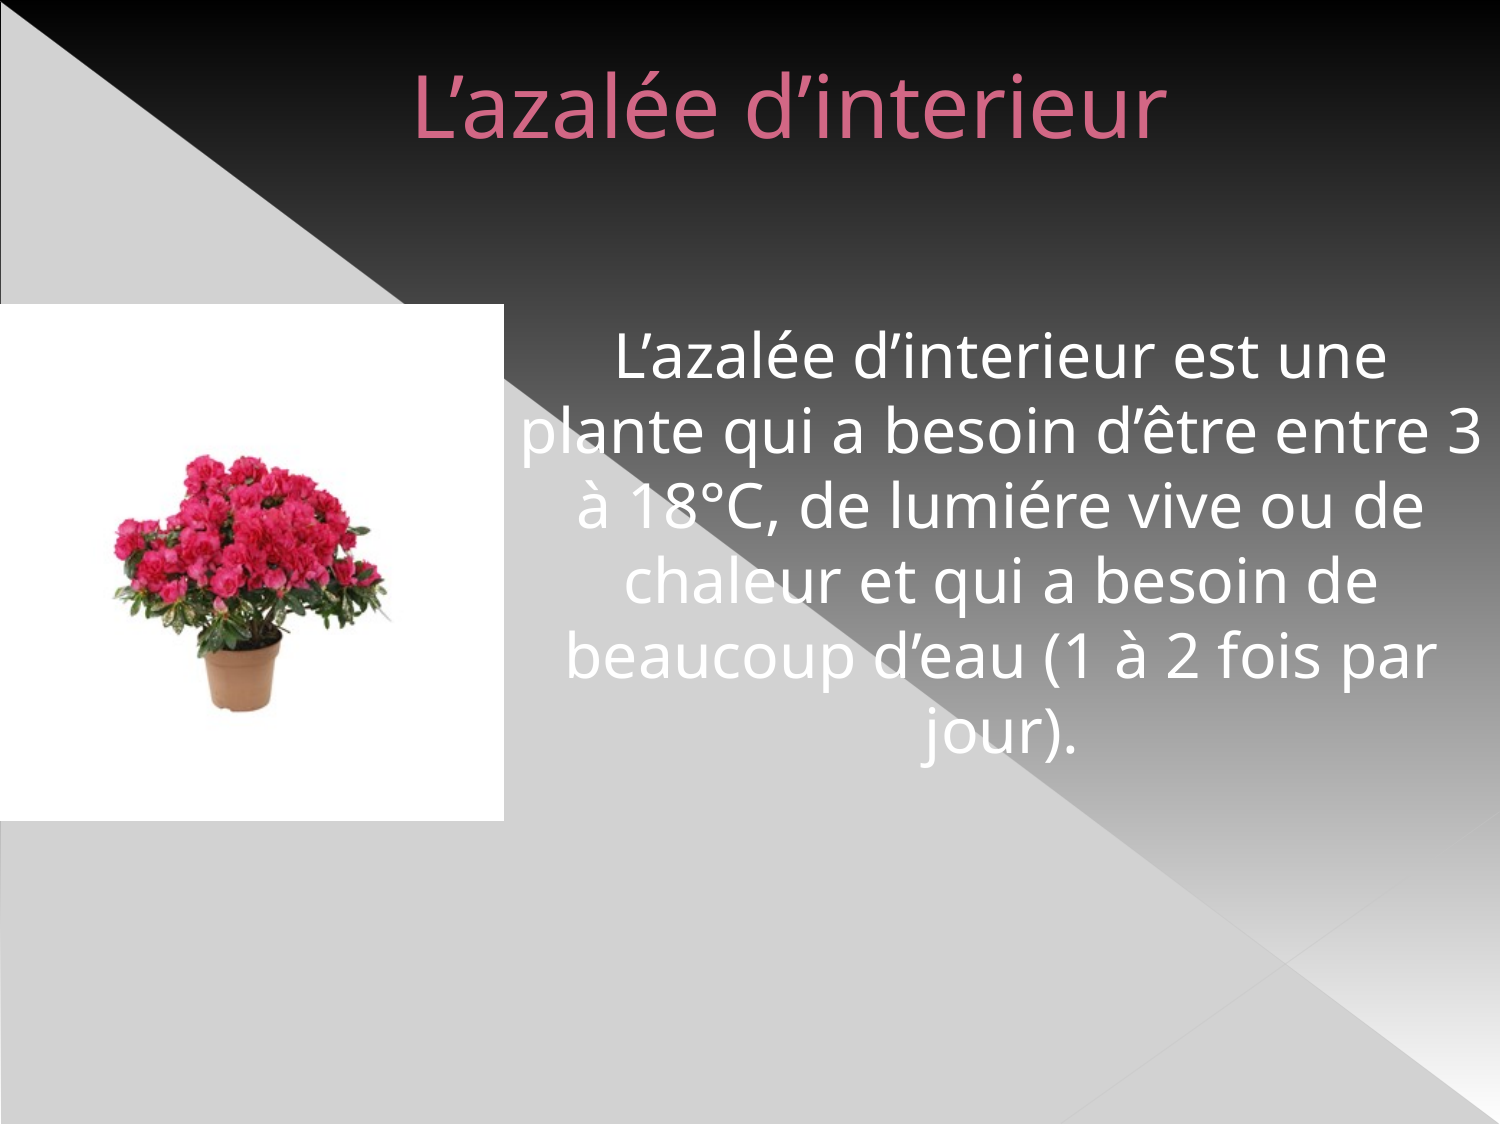

# L’azalée d’interieur
L’azalée d’interieur est une plante qui a besoin d’être entre 3 à 18°C, de lumiére vive ou de chaleur et qui a besoin de beaucoup d’eau (1 à 2 fois par jour).